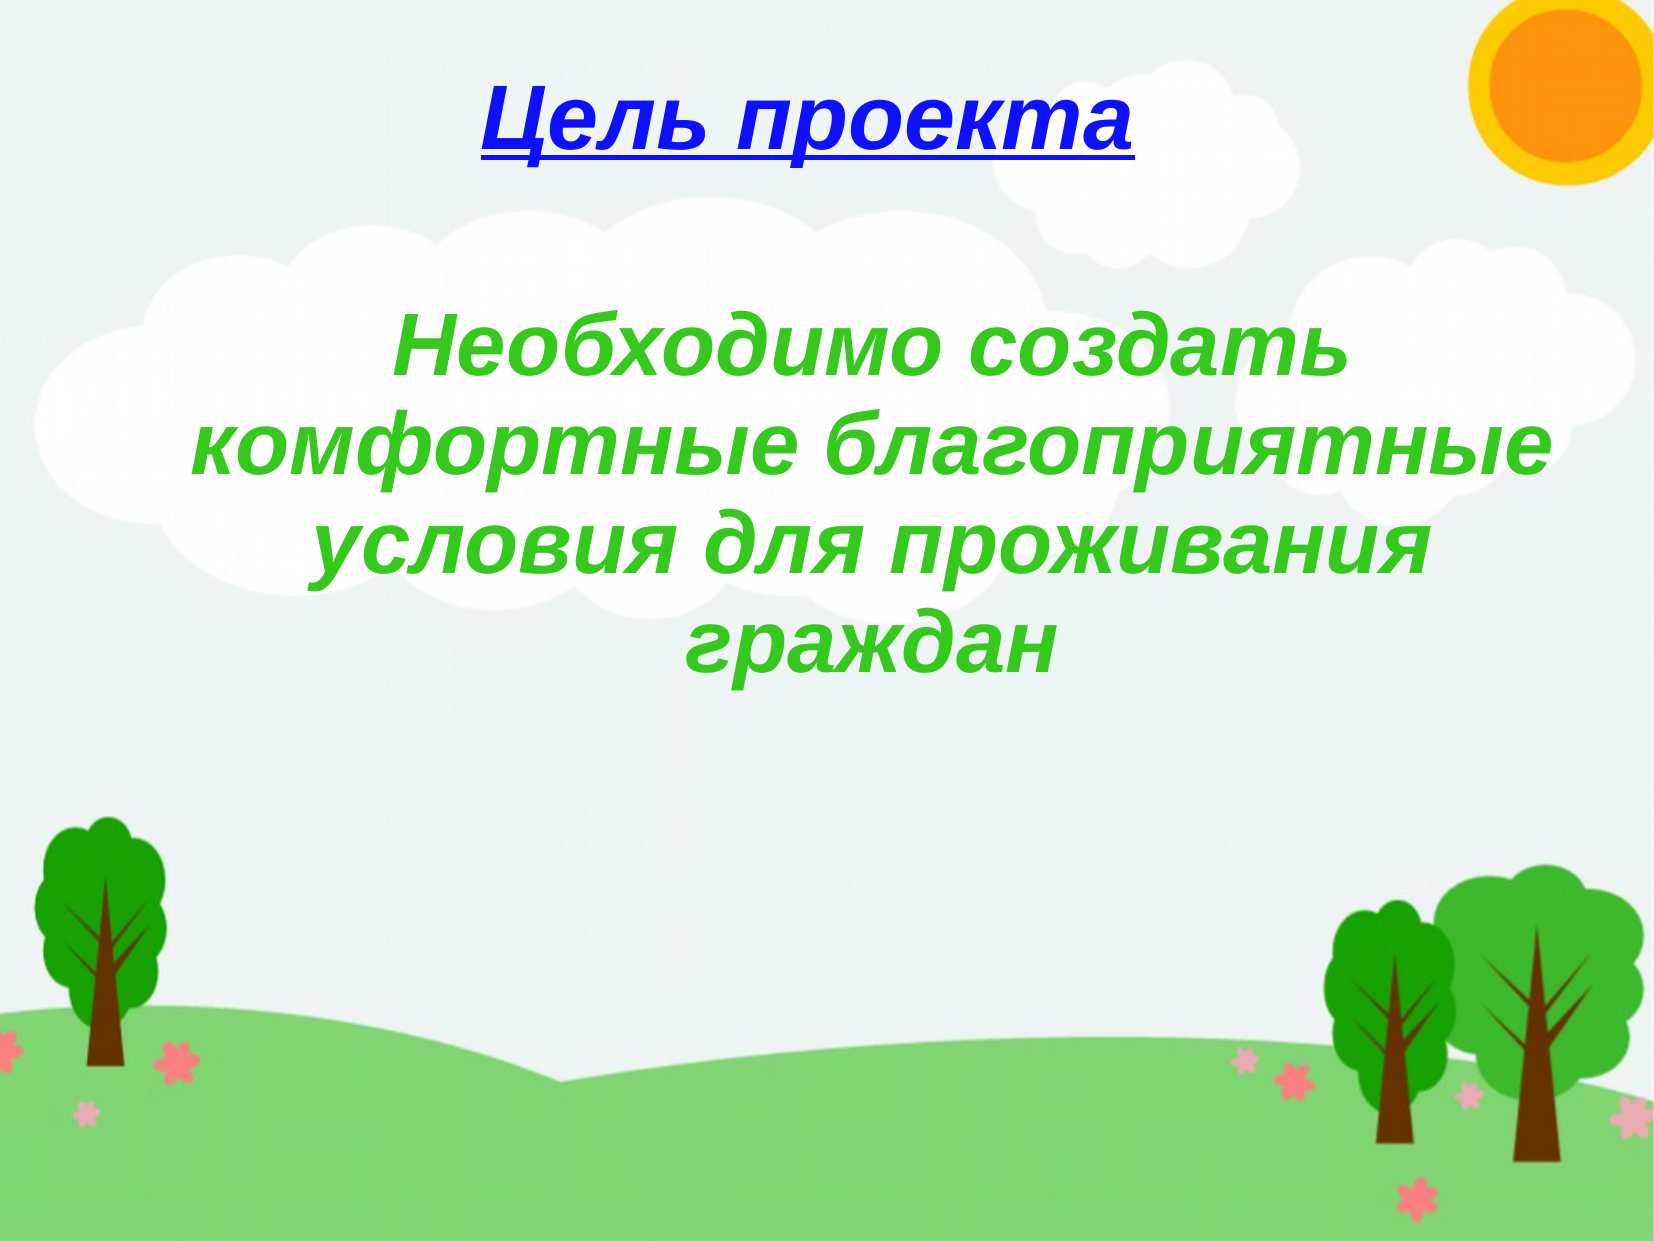

# Цель проекта
Необходимо создать комфортные благоприятные условия для проживания граждан